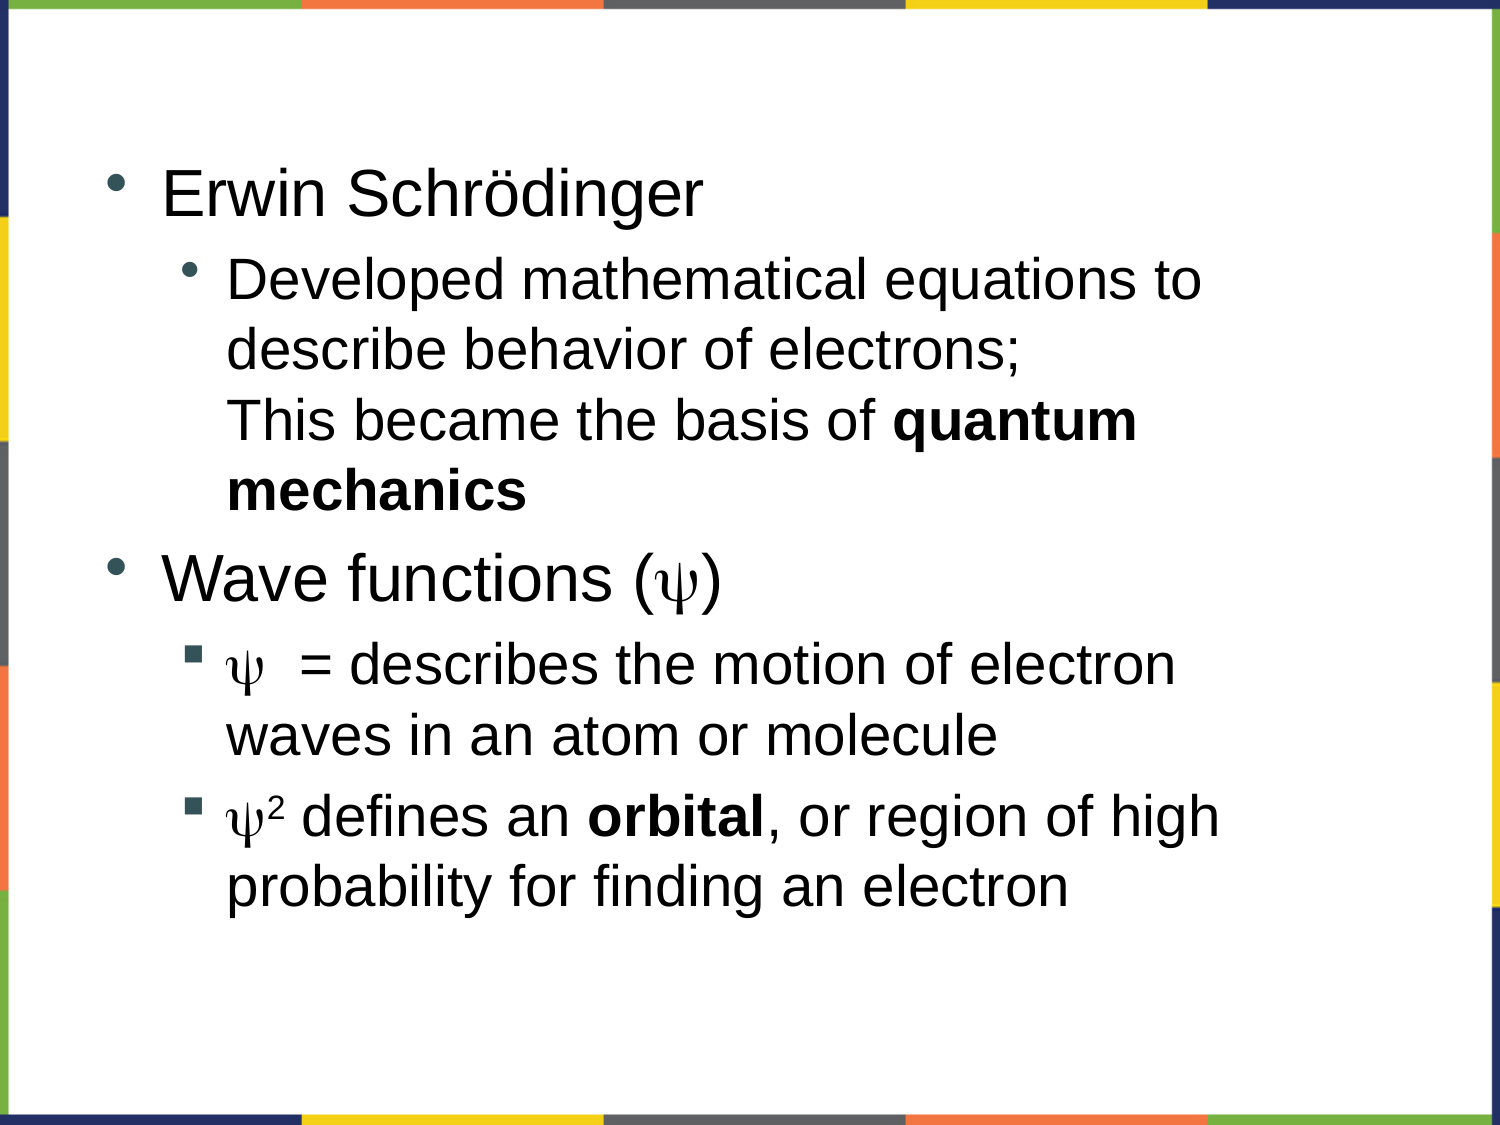

# Erwin Schrödinger
Developed mathematical equations to describe behavior of electrons;
This became the basis of quantum mechanics
Wave functions ()
 = describes the motion of electron waves in an atom or molecule
2 defines an orbital, or region of high probability for finding an electron